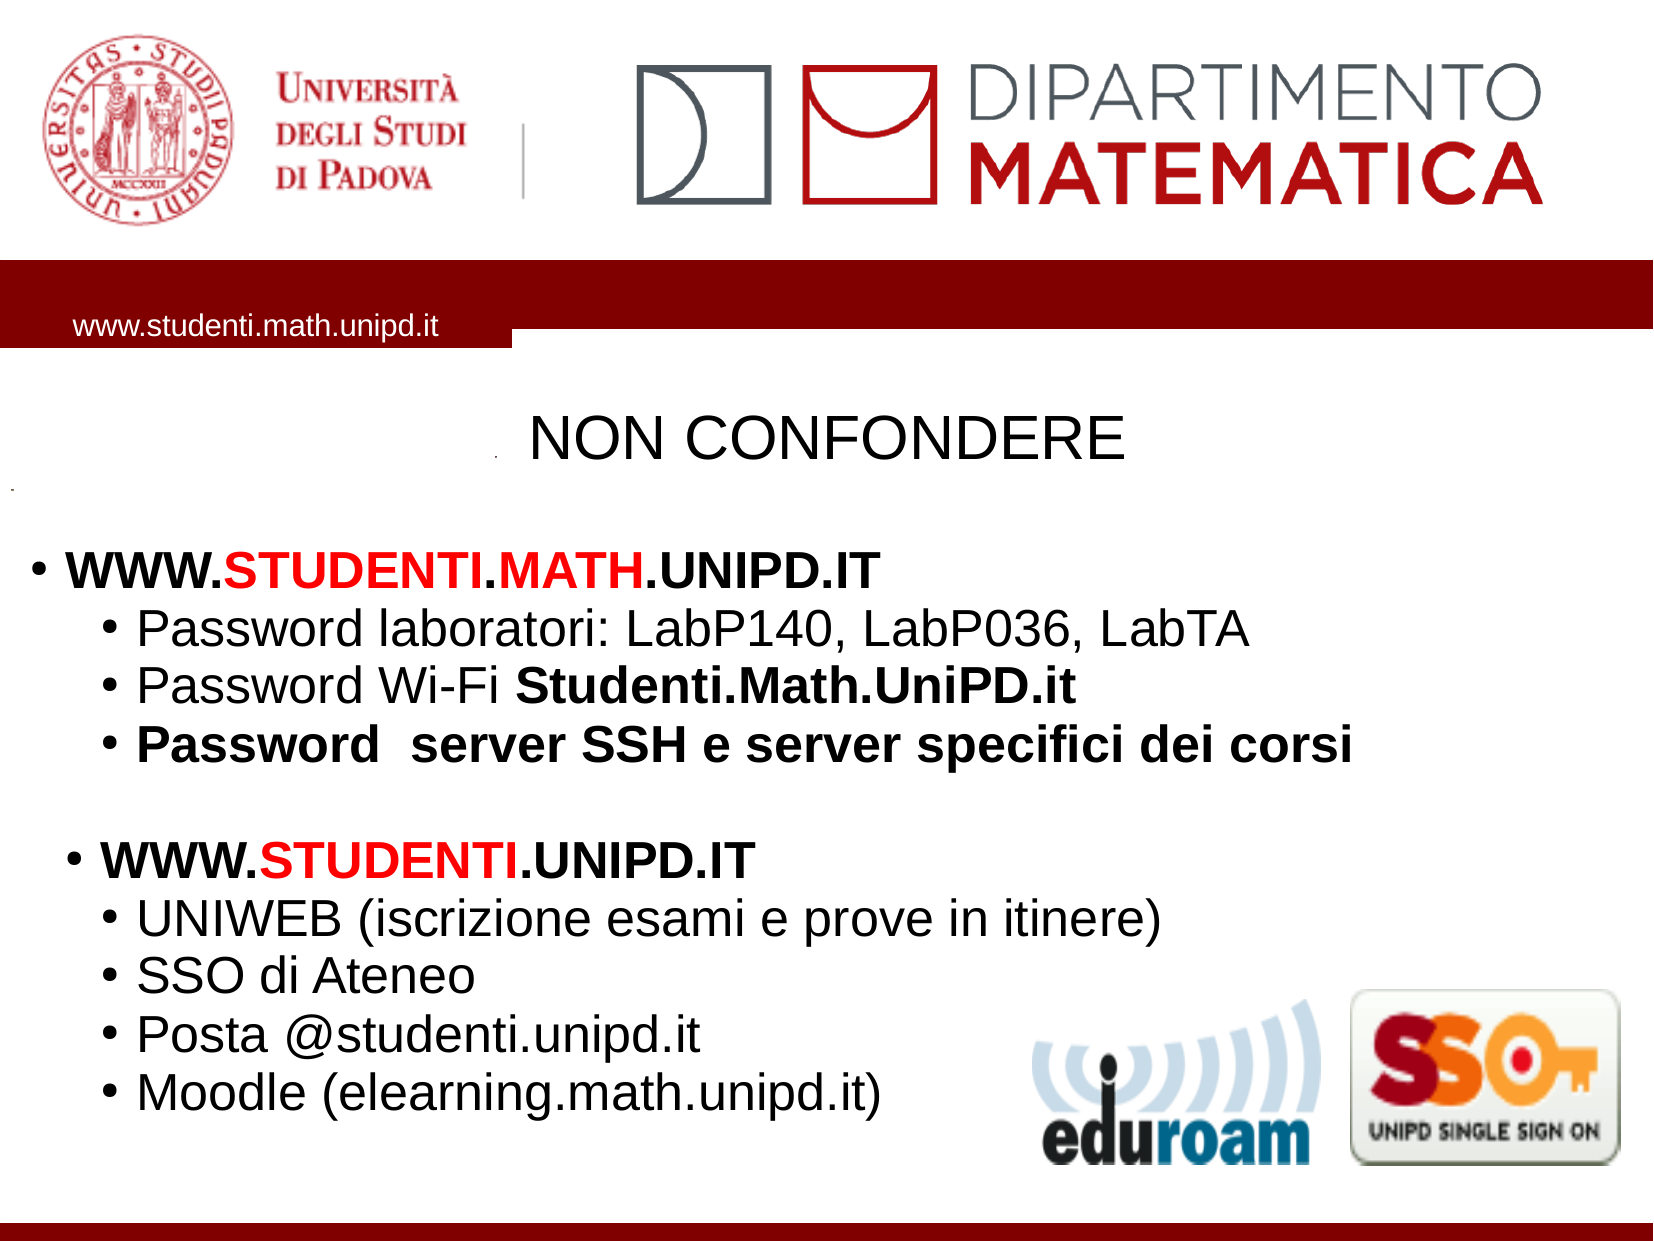

| |
| --- |
www.studenti.math.unipd.it
NON CONFONDERE
WWW.STUDENTI.MATH.UNIPD.IT
Password laboratori: LabP140, LabP036, LabTA
Password Wi-Fi Studenti.Math.UniPD.it
Password server SSH e server specifici dei corsi
WWW.STUDENTI.UNIPD.IT
UNIWEB (iscrizione esami e prove in itinere)
SSO di Ateneo
Posta @studenti.unipd.it
Moodle (elearning.math.unipd.it)
| |
| --- |